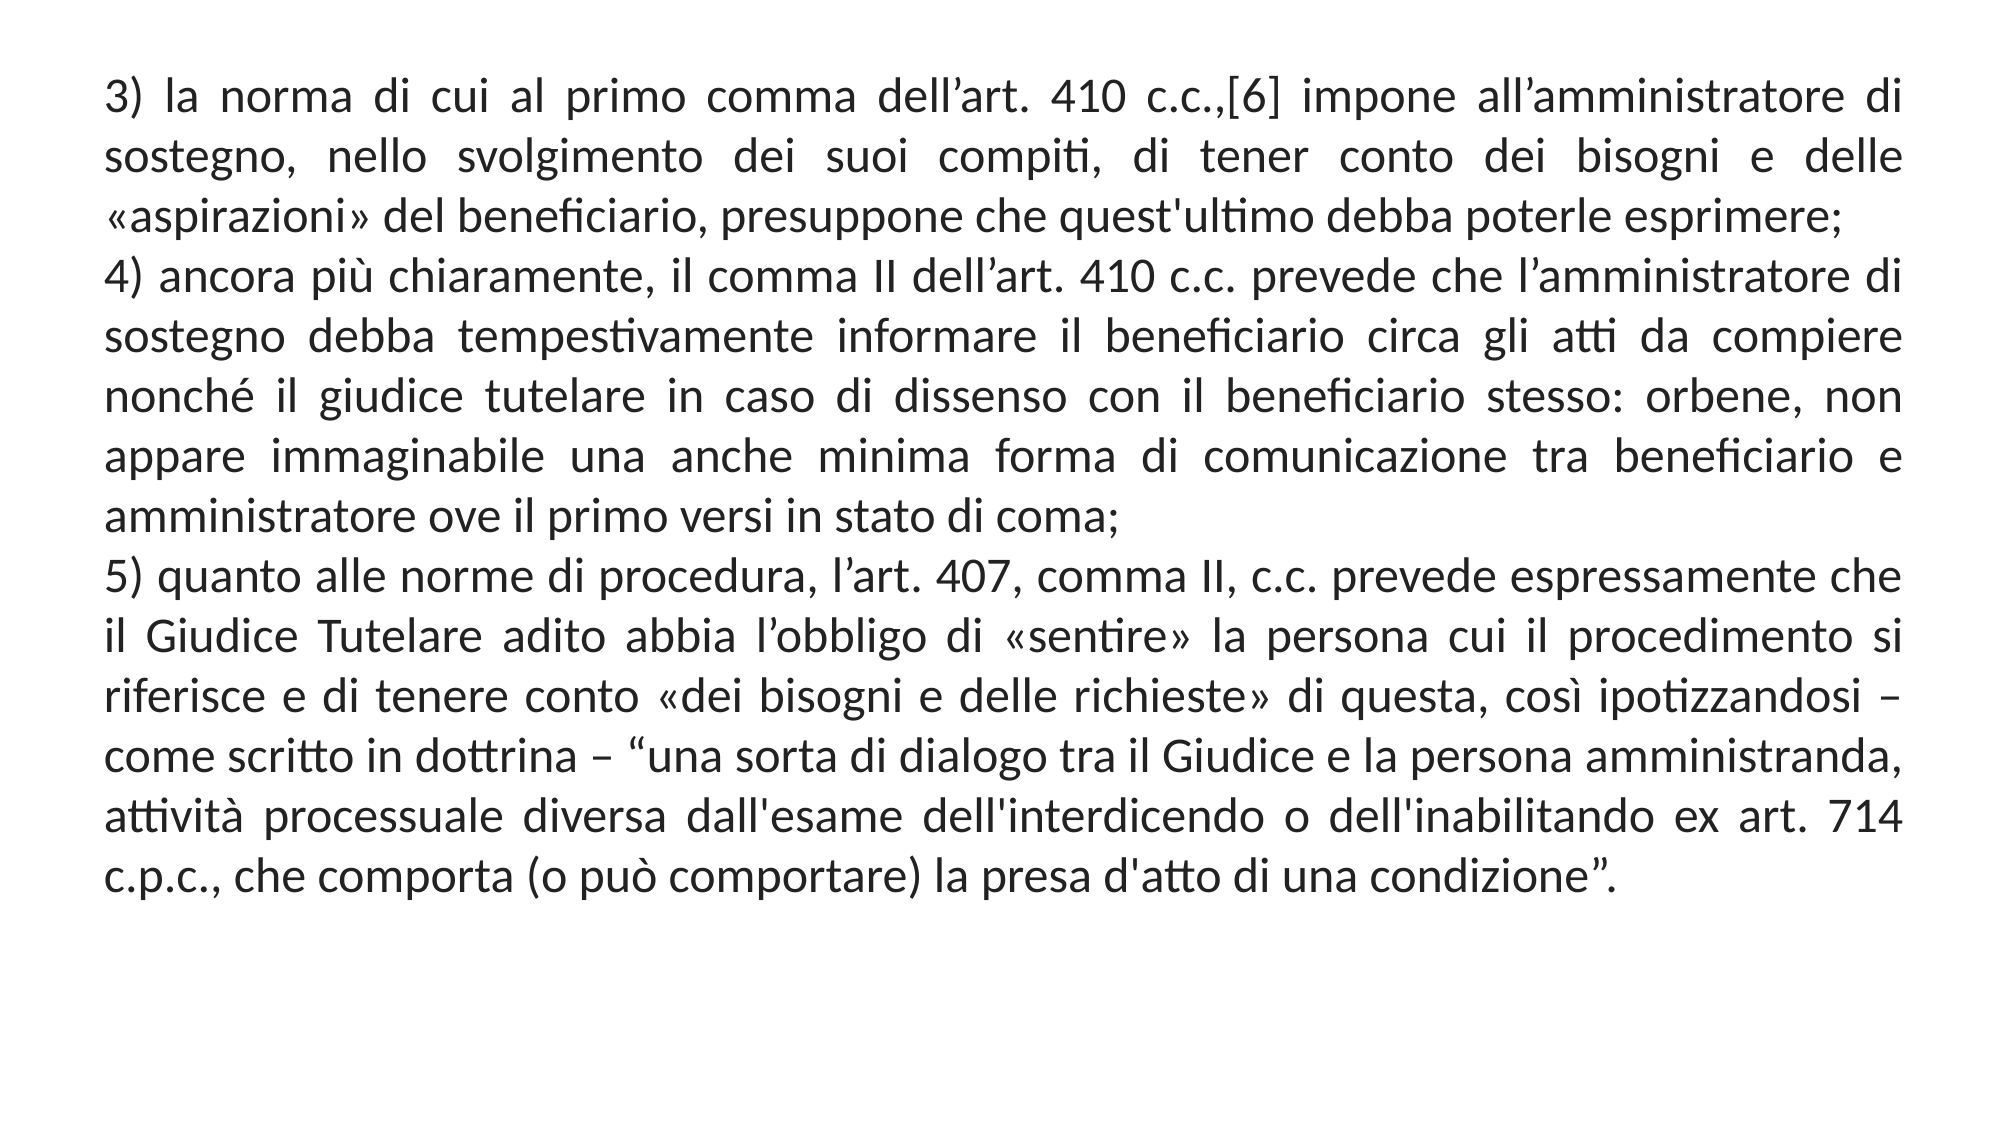

3) la norma di cui al primo comma dell’art. 410 c.c.,[6] impone all’amministratore di sostegno, nello svolgimento dei suoi compiti, di tener conto dei bisogni e delle «aspirazioni» del beneficiario, presuppone che quest'ultimo debba poterle esprimere;
4) ancora più chiaramente, il comma II dell’art. 410 c.c. prevede che l’amministratore di sostegno debba tempestivamente informare il beneficiario circa gli atti da compiere nonché il giudice tutelare in caso di dissenso con il beneficiario stesso: orbene, non appare immaginabile una anche minima forma di comunicazione tra beneficiario e amministratore ove il primo versi in stato di coma;
5) quanto alle norme di procedura, l’art. 407, comma II, c.c. prevede espressamente che il Giudice Tutelare adito abbia l’obbligo di «sentire» la persona cui il procedimento si riferisce e di tenere conto «dei bisogni e delle richieste» di questa, così ipotizzandosi – come scritto in dottrina – “una sorta di dialogo tra il Giudice e la persona amministranda, attività processuale diversa dall'esame dell'interdicendo o dell'inabilitando ex art. 714 c.p.c., che comporta (o può comportare) la presa d'atto di una condizione”.